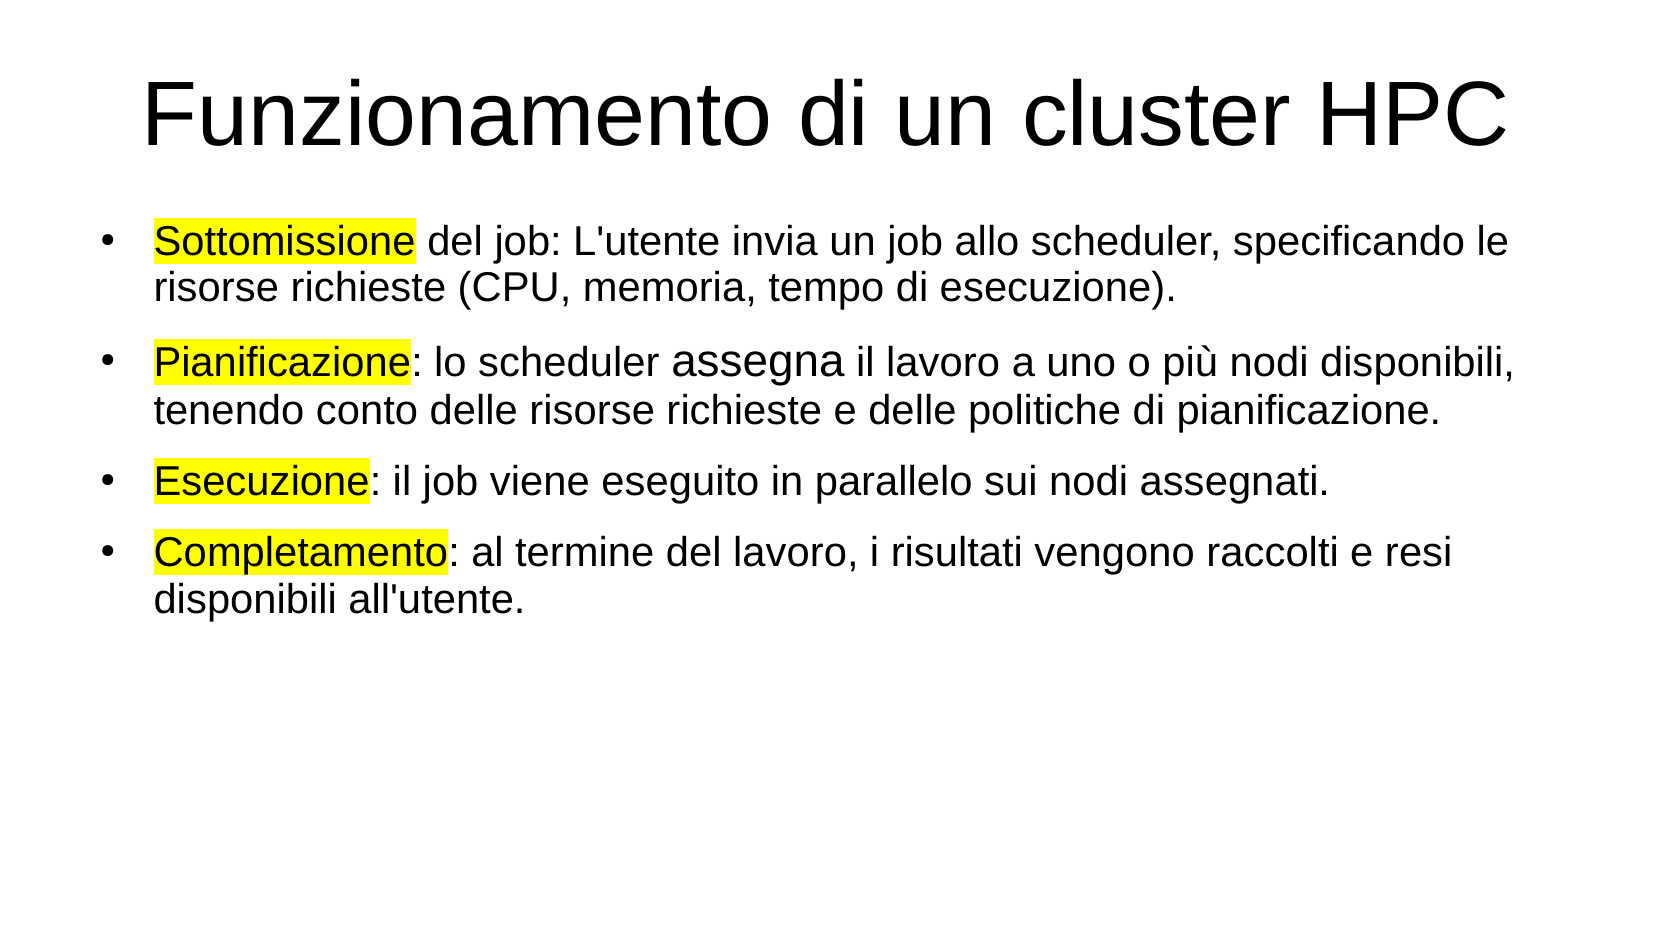

# Funzionamento di un cluster HPC
Sottomissione del job: L'utente invia un job allo scheduler, specificando le risorse richieste (CPU, memoria, tempo di esecuzione).
Pianificazione: lo scheduler assegna il lavoro a uno o più nodi disponibili, tenendo conto delle risorse richieste e delle politiche di pianificazione.
Esecuzione: il job viene eseguito in parallelo sui nodi assegnati.
Completamento: al termine del lavoro, i risultati vengono raccolti e resi disponibili all'utente.